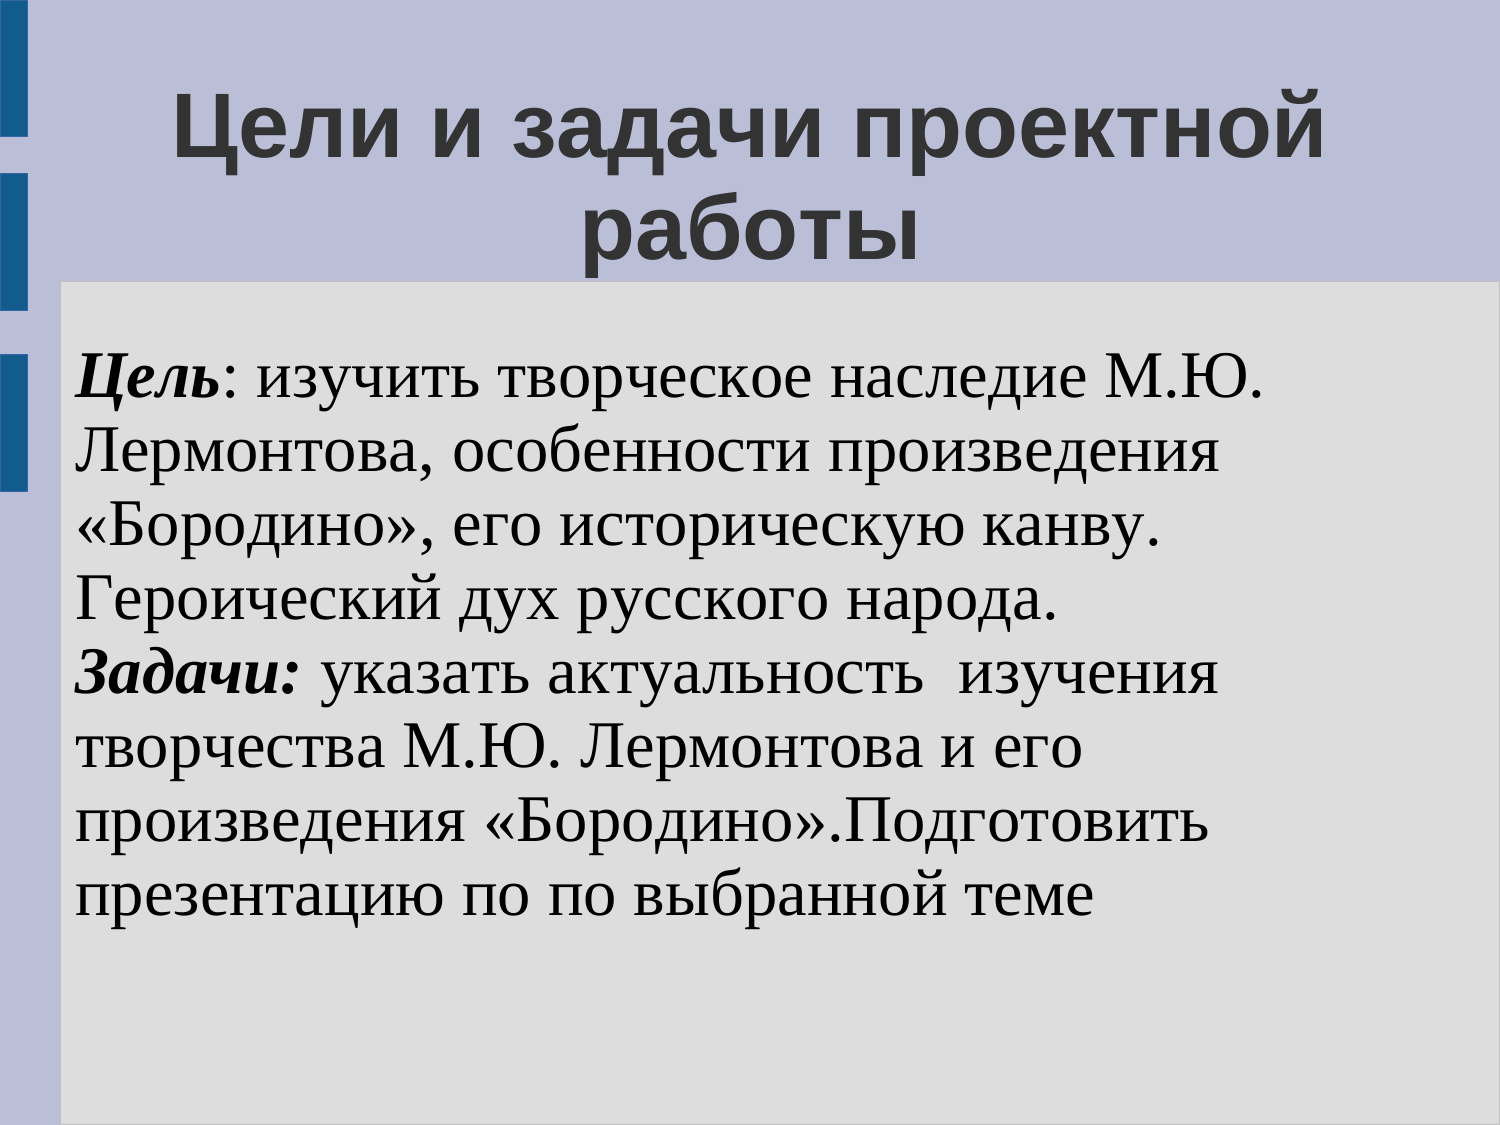

# Цели и задачи проектной работы
Цель: изучить творческое наследие М.Ю. Лермонтова, особенности произведения «Бородино», его историческую канву. Героический дух русского народа.
Задачи: указать актуальность изучения творчества М.Ю. Лермонтова и его произведения «Бородино».Подготовить презентацию по по выбранной теме